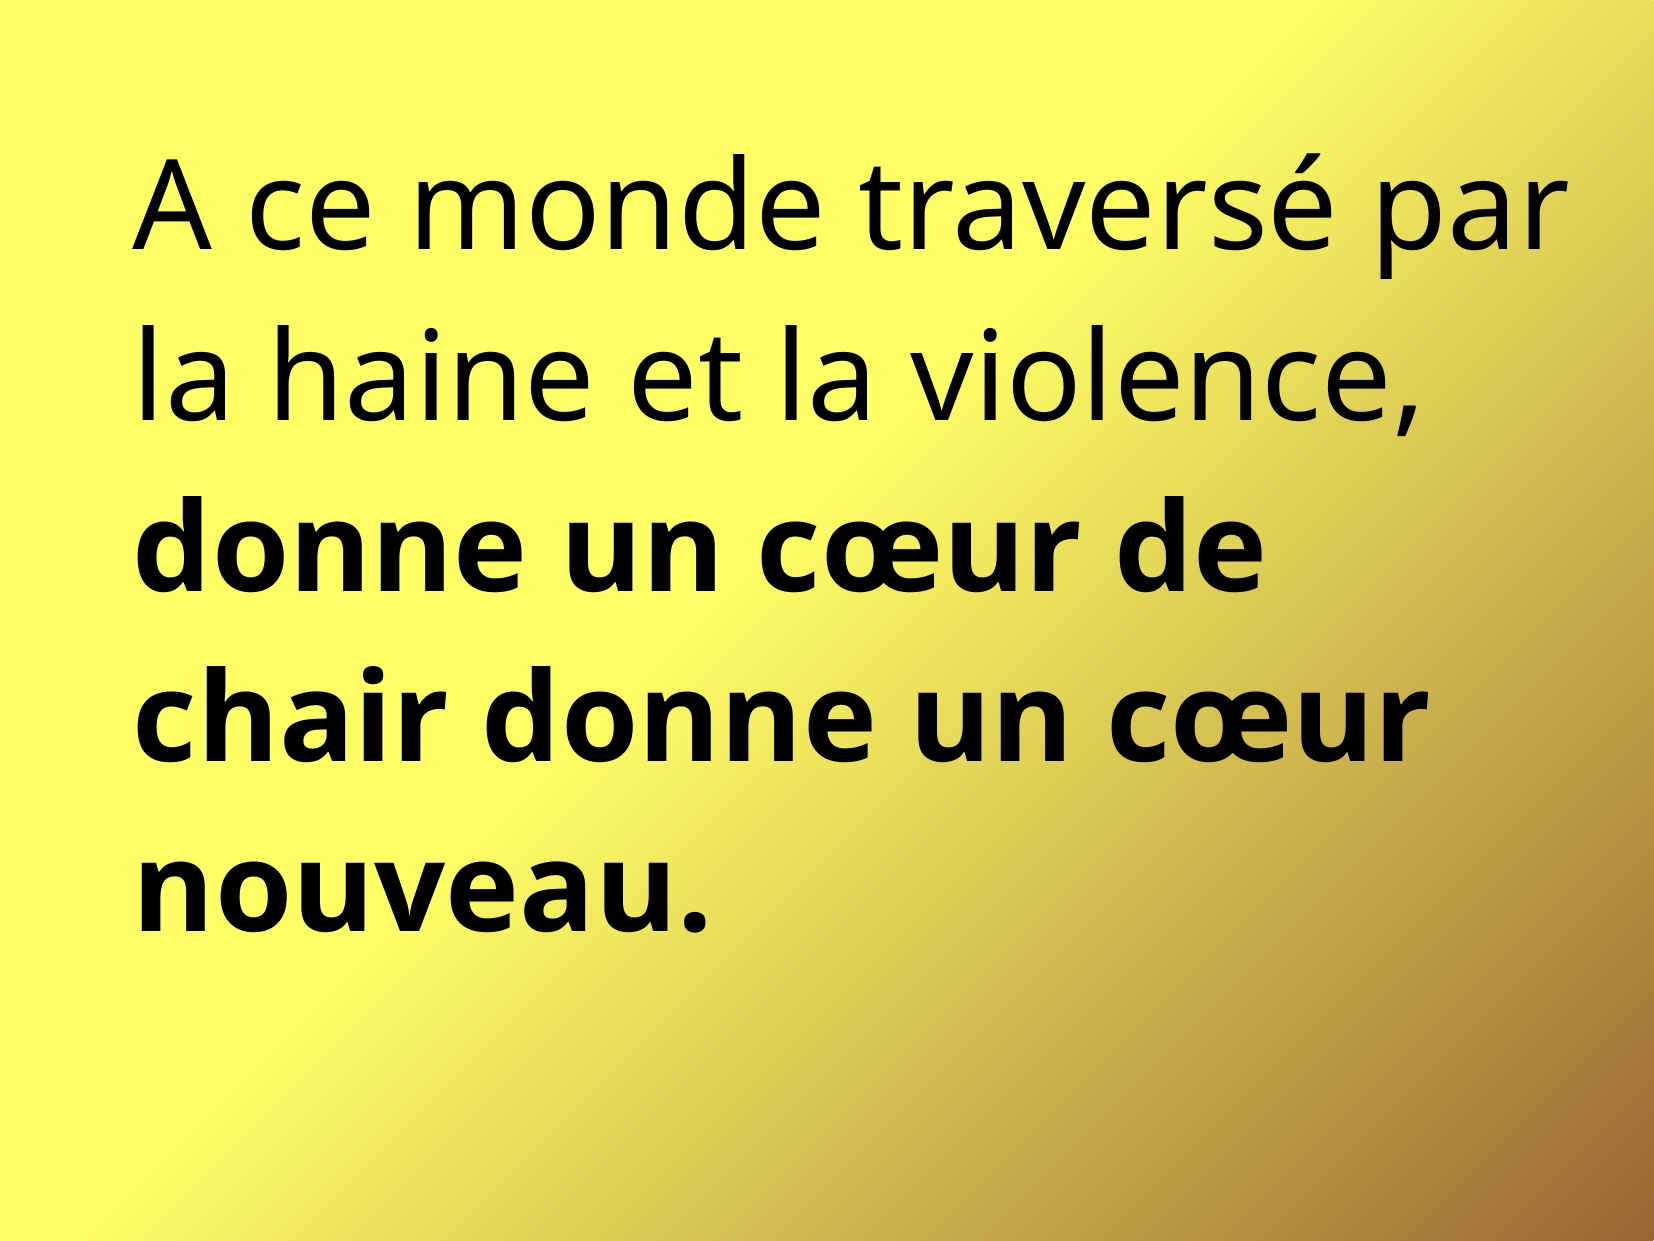

A ce monde traversé par la haine et la violence,
donne un cœur de chair donne un cœur nouveau.